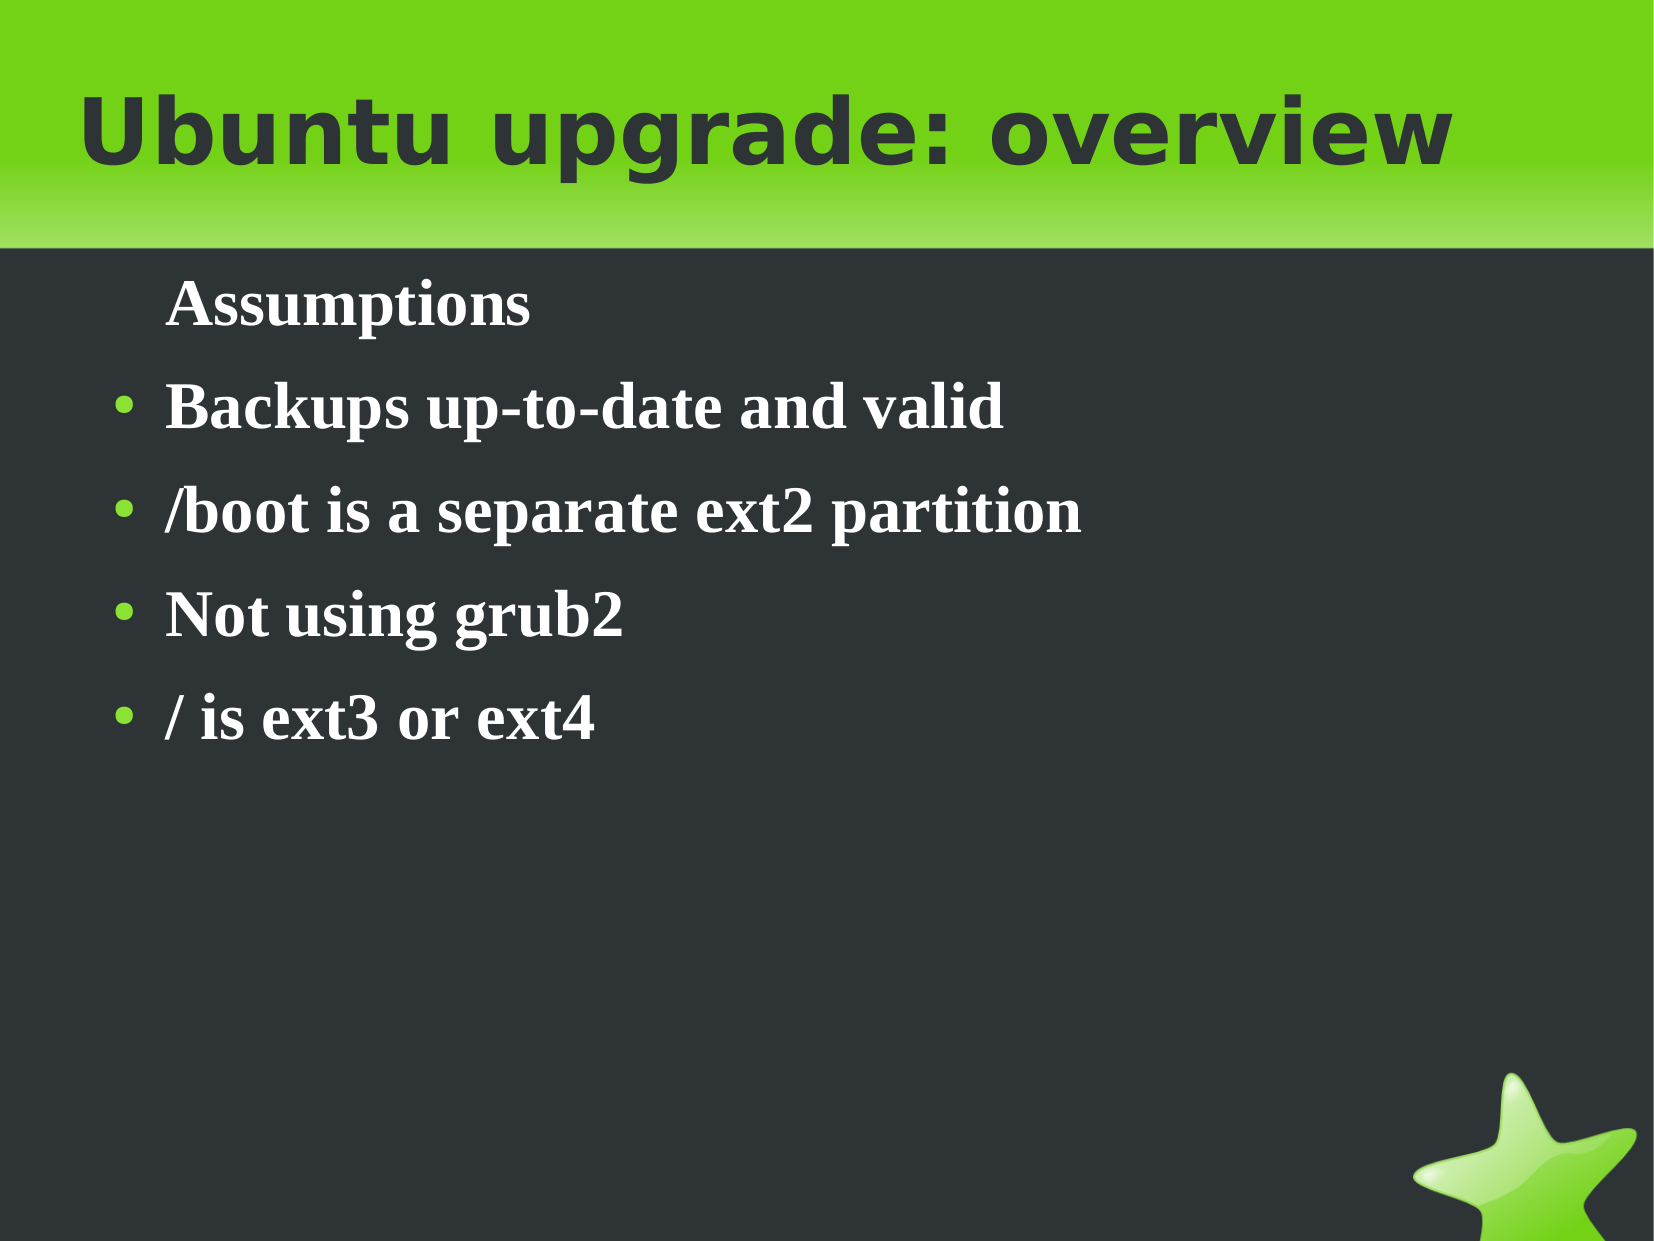

# Ubuntu upgrade: overview
Assumptions
Backups up-to-date and valid
/boot is a separate ext2 partition
Not using grub2
/ is ext3 or ext4